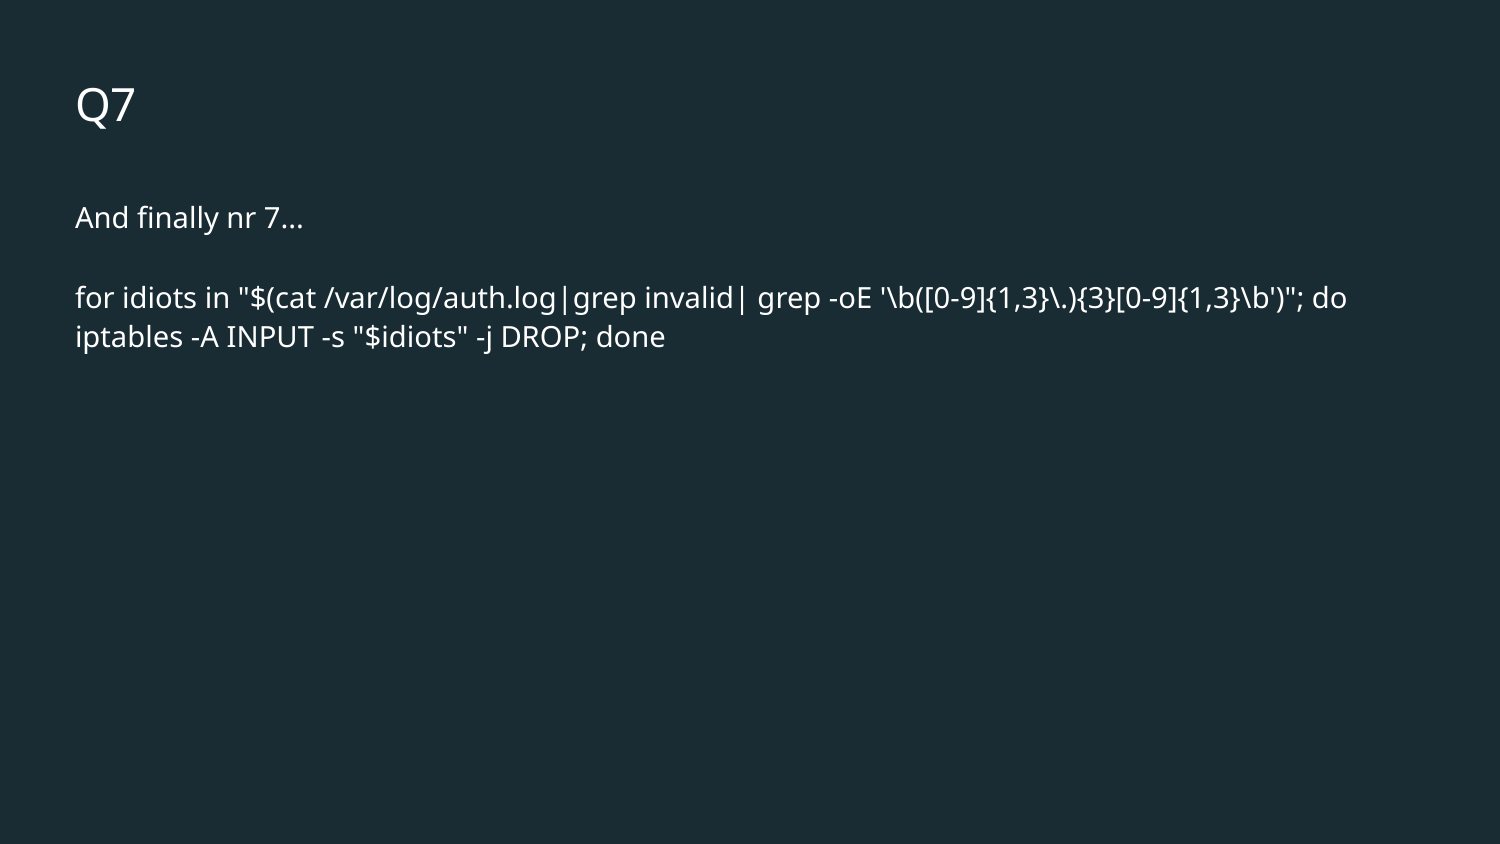

# Q7
And finally nr 7...
for idiots in "$(cat /var/log/auth.log|grep invalid| grep -oE '\b([0-9]{1,3}\.){3}[0-9]{1,3}\b')"; do iptables -A INPUT -s "$idiots" -j DROP; done